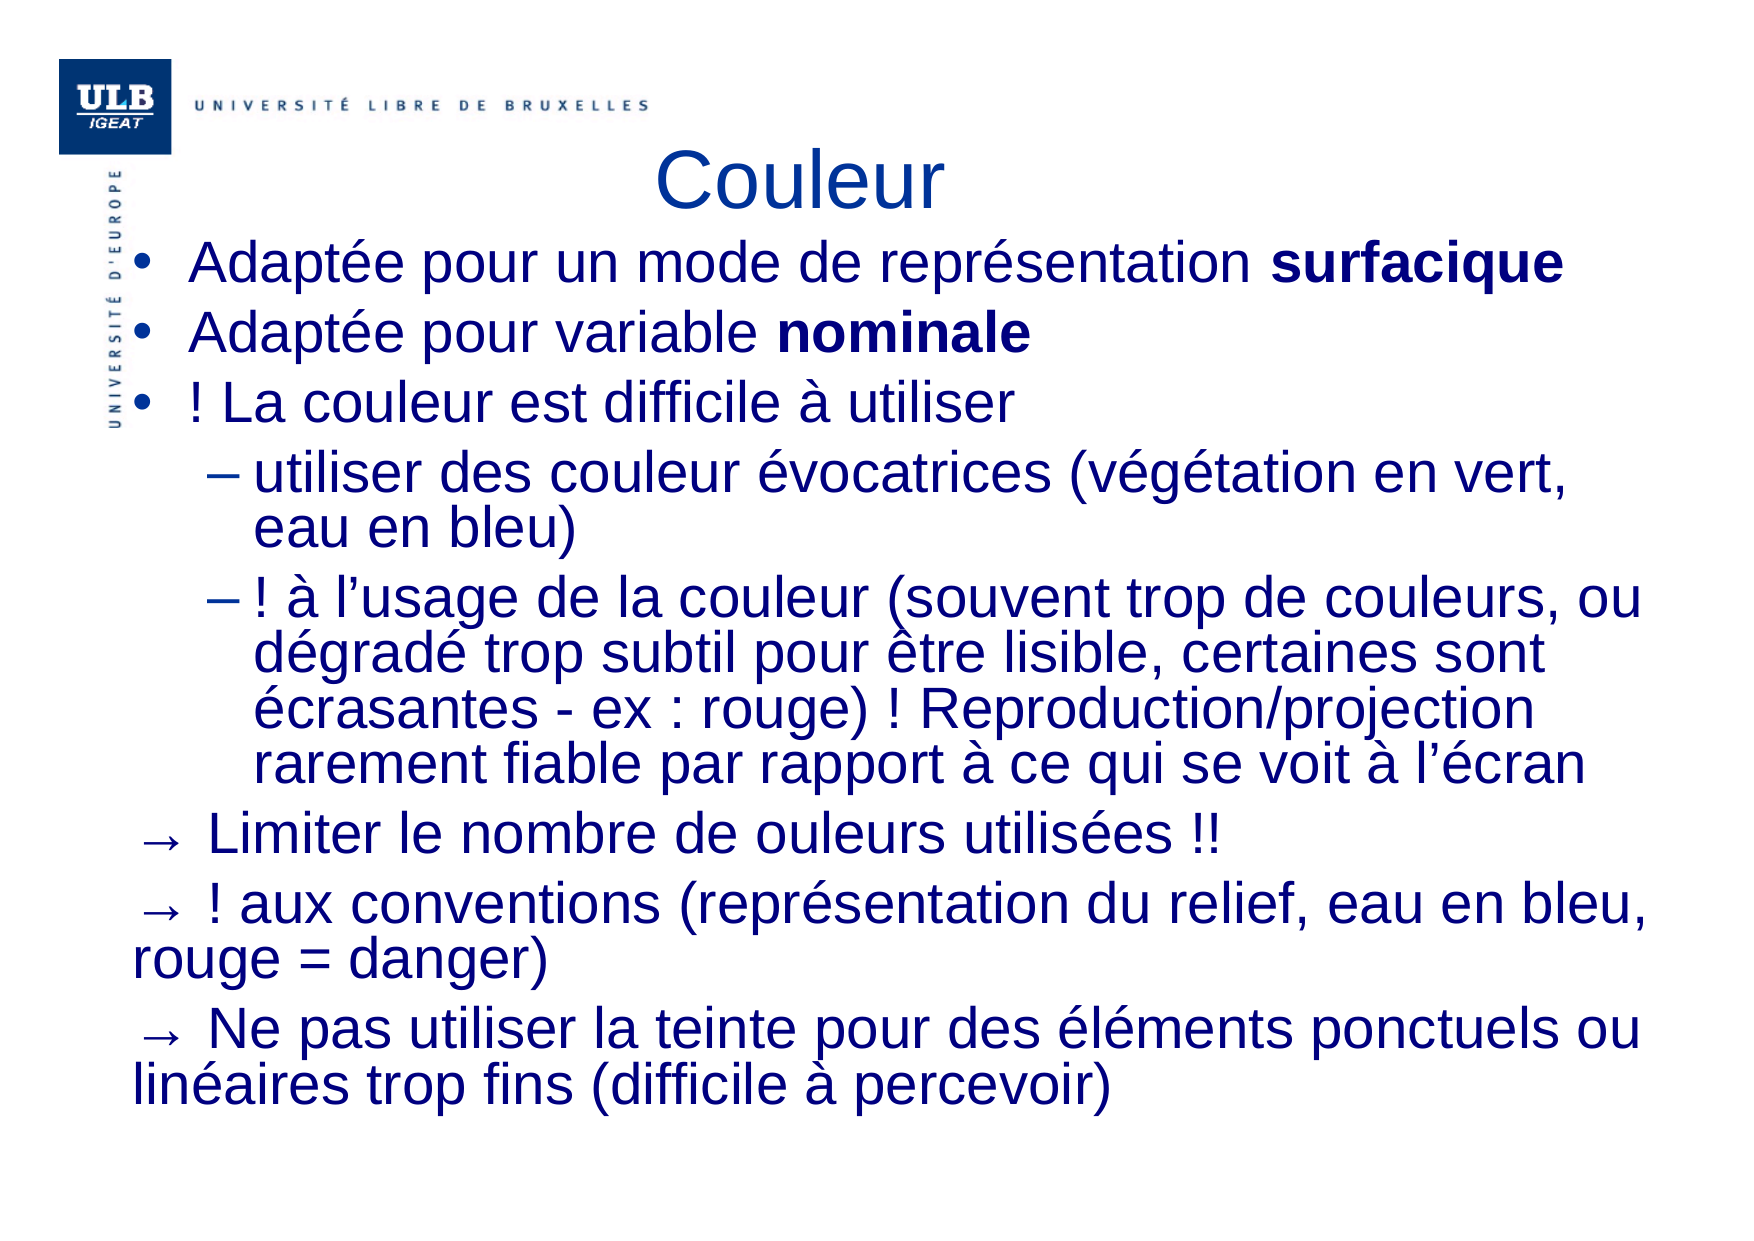

# Couleur
Adaptée pour un mode de représentation surfacique
Adaptée pour variable nominale
! La couleur est difficile à utiliser
utiliser des couleur évocatrices (végétation en vert, eau en bleu)
! à l’usage de la couleur (souvent trop de couleurs, ou dégradé trop subtil pour être lisible, certaines sont écrasantes - ex : rouge) ! Reproduction/projection rarement fiable par rapport à ce qui se voit à l’écran
→ Limiter le nombre de ouleurs utilisées !!
→ ! aux conventions (représentation du relief, eau en bleu, rouge = danger)
→ Ne pas utiliser la teinte pour des éléments ponctuels ou linéaires trop fins (difficile à percevoir)
GEOG-F-105 - Méthodologie de la géographie humaine I
36